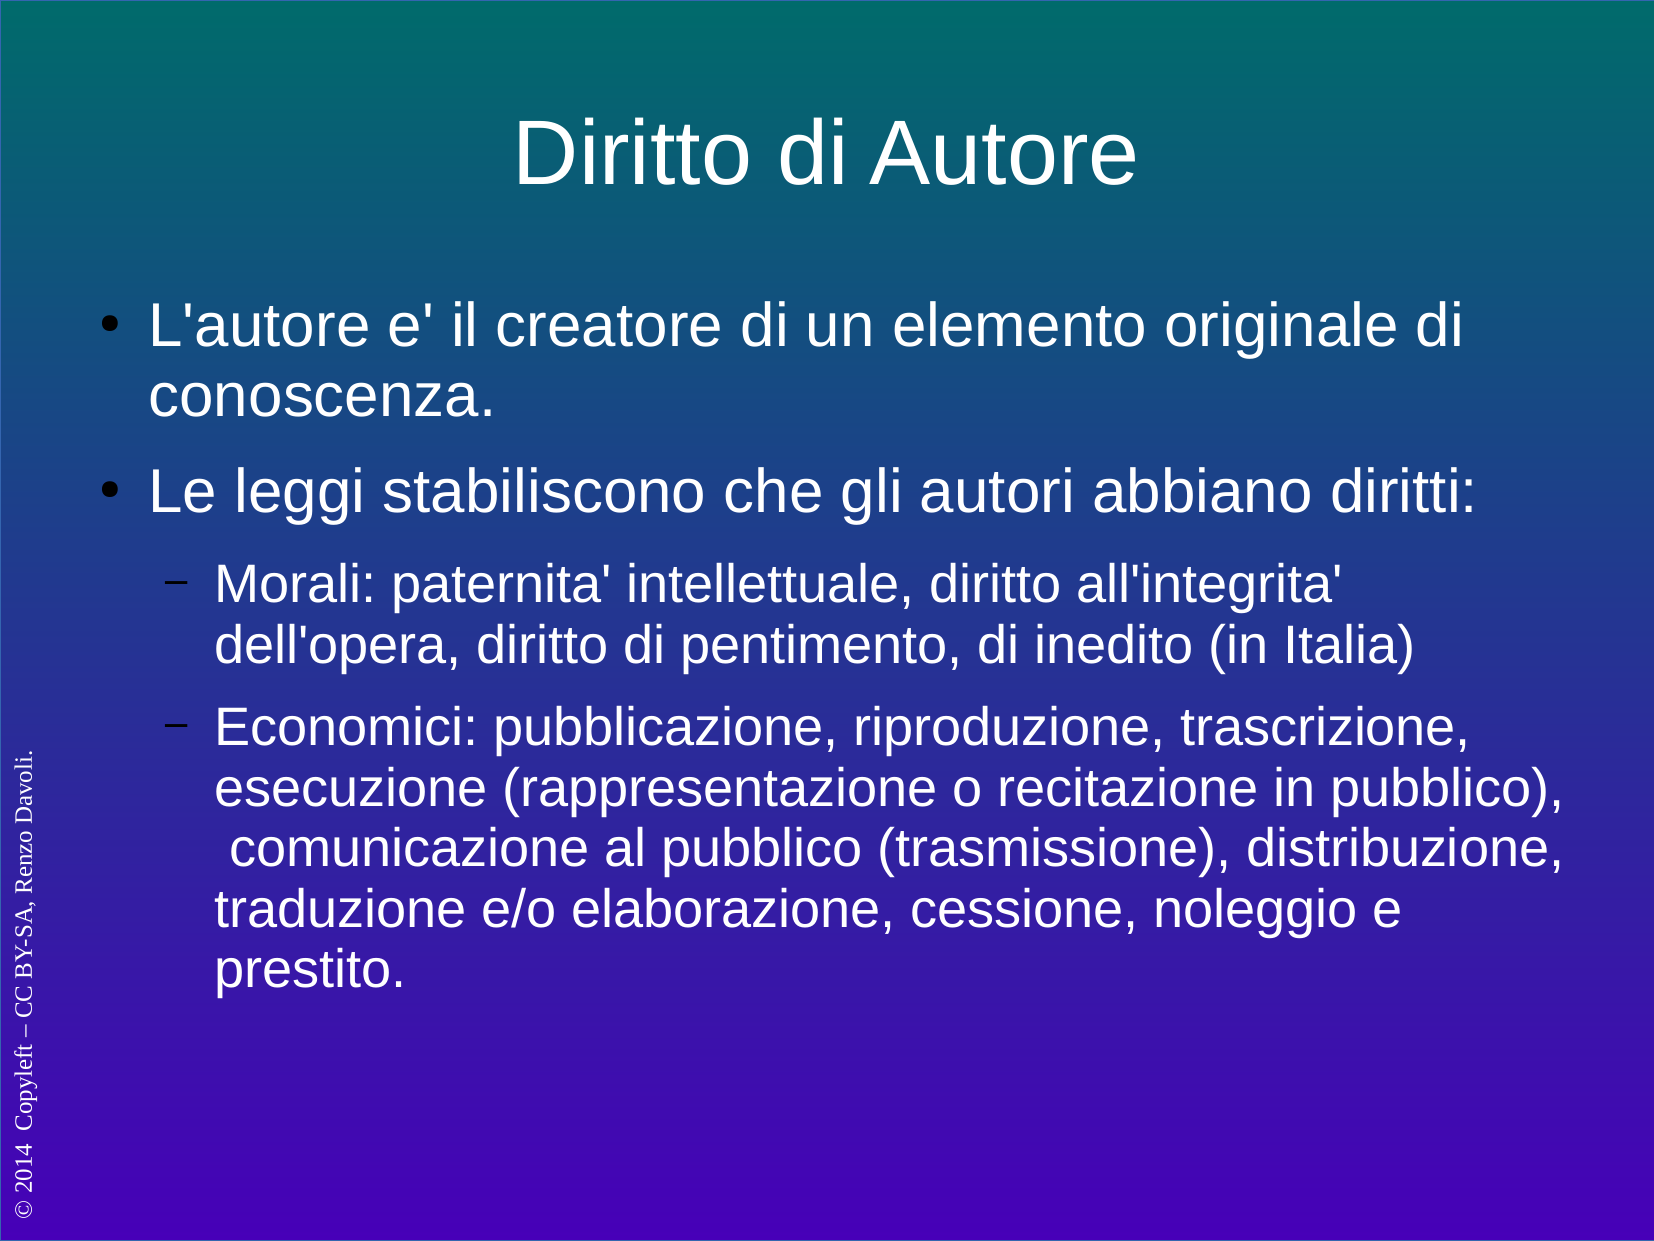

# Diritto di Autore
L'autore e' il creatore di un elemento originale di conoscenza.
Le leggi stabiliscono che gli autori abbiano diritti:
Morali: paternita' intellettuale, diritto all'integrita' dell'opera, diritto di pentimento, di inedito (in Italia)
Economici: pubblicazione, riproduzione, trascrizione, esecuzione (rappresentazione o recitazione in pubblico), comunicazione al pubblico (trasmissione), distribuzione, traduzione e/o elaborazione, cessione, noleggio e prestito.